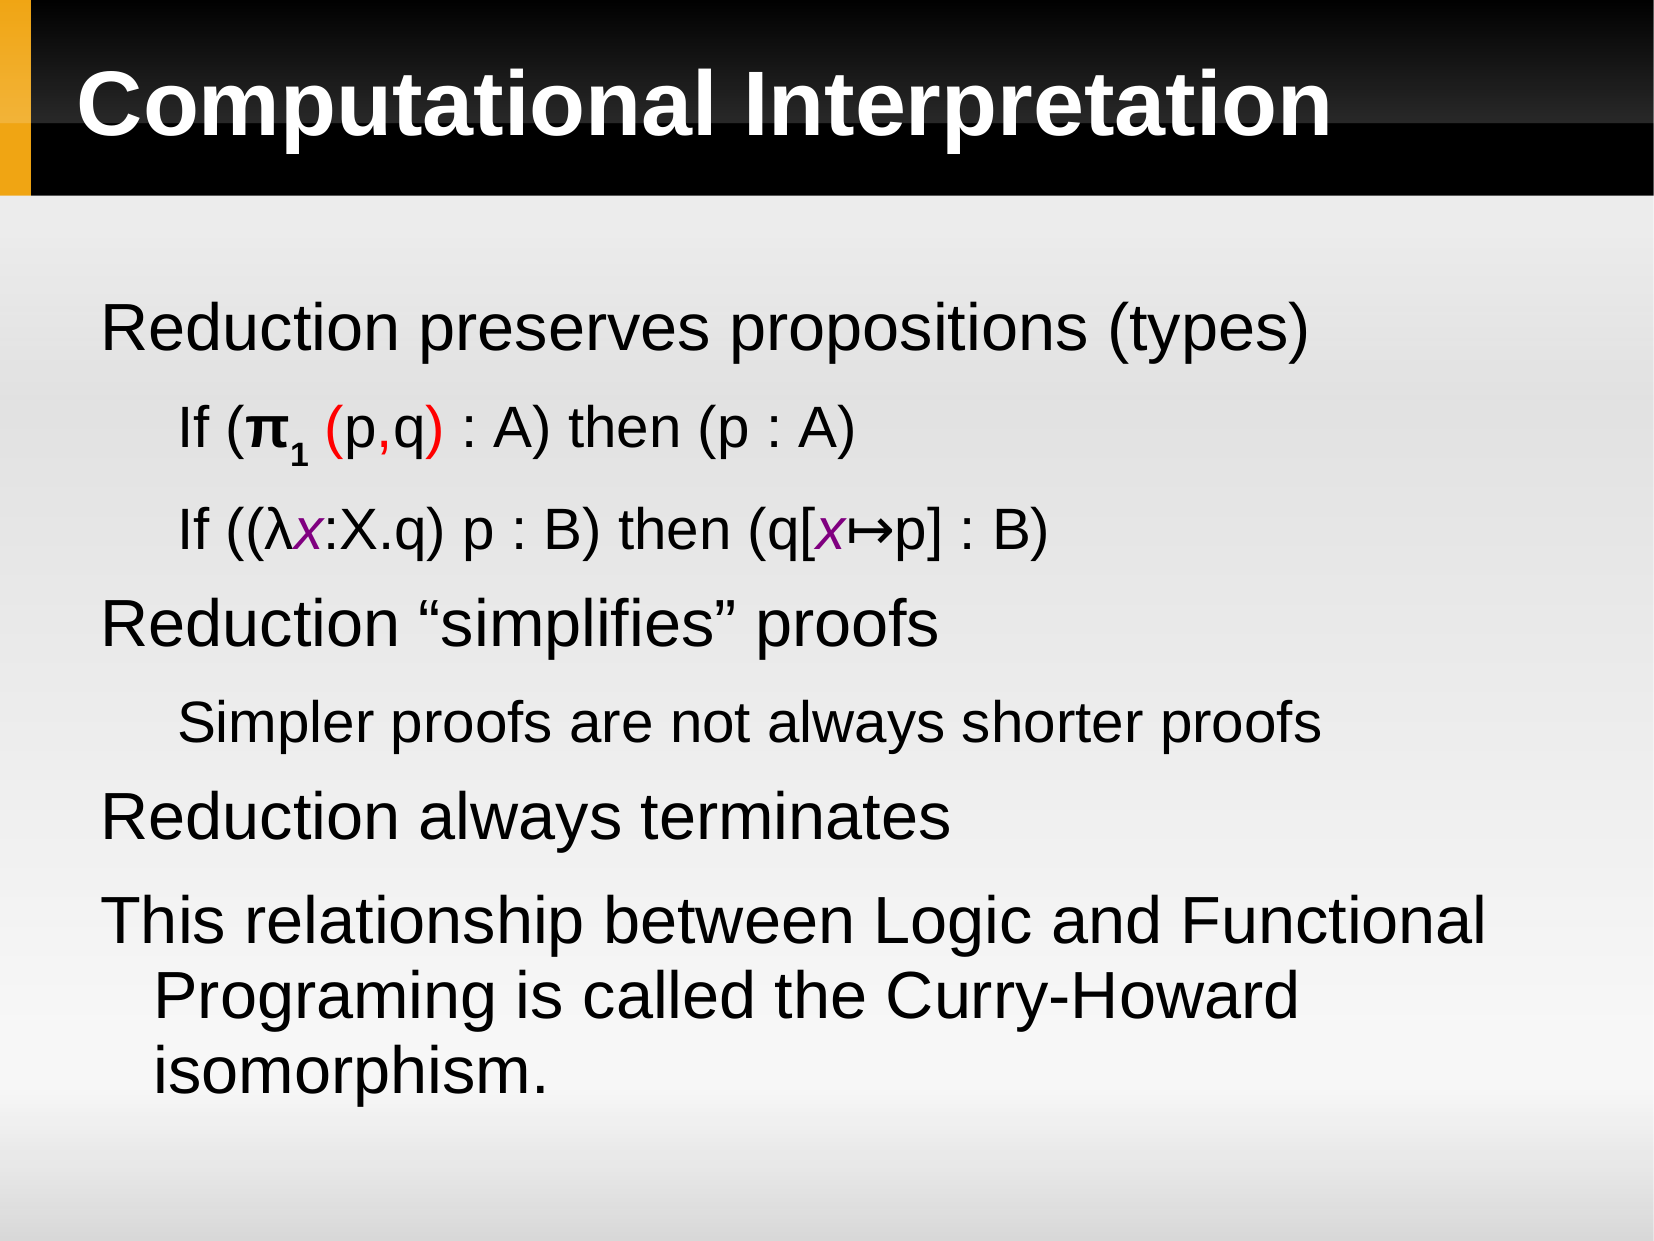

# Computational Interpretation
Reduction preserves propositions (types)
If (π1 (p,q) : A) then (p : A)
If ((λx:X.q) p : B) then (q[x↦p] : B)
Reduction “simplifies” proofs
Simpler proofs are not always shorter proofs
Reduction always terminates
This relationship between Logic and Functional Programing is called the Curry-Howard isomorphism.